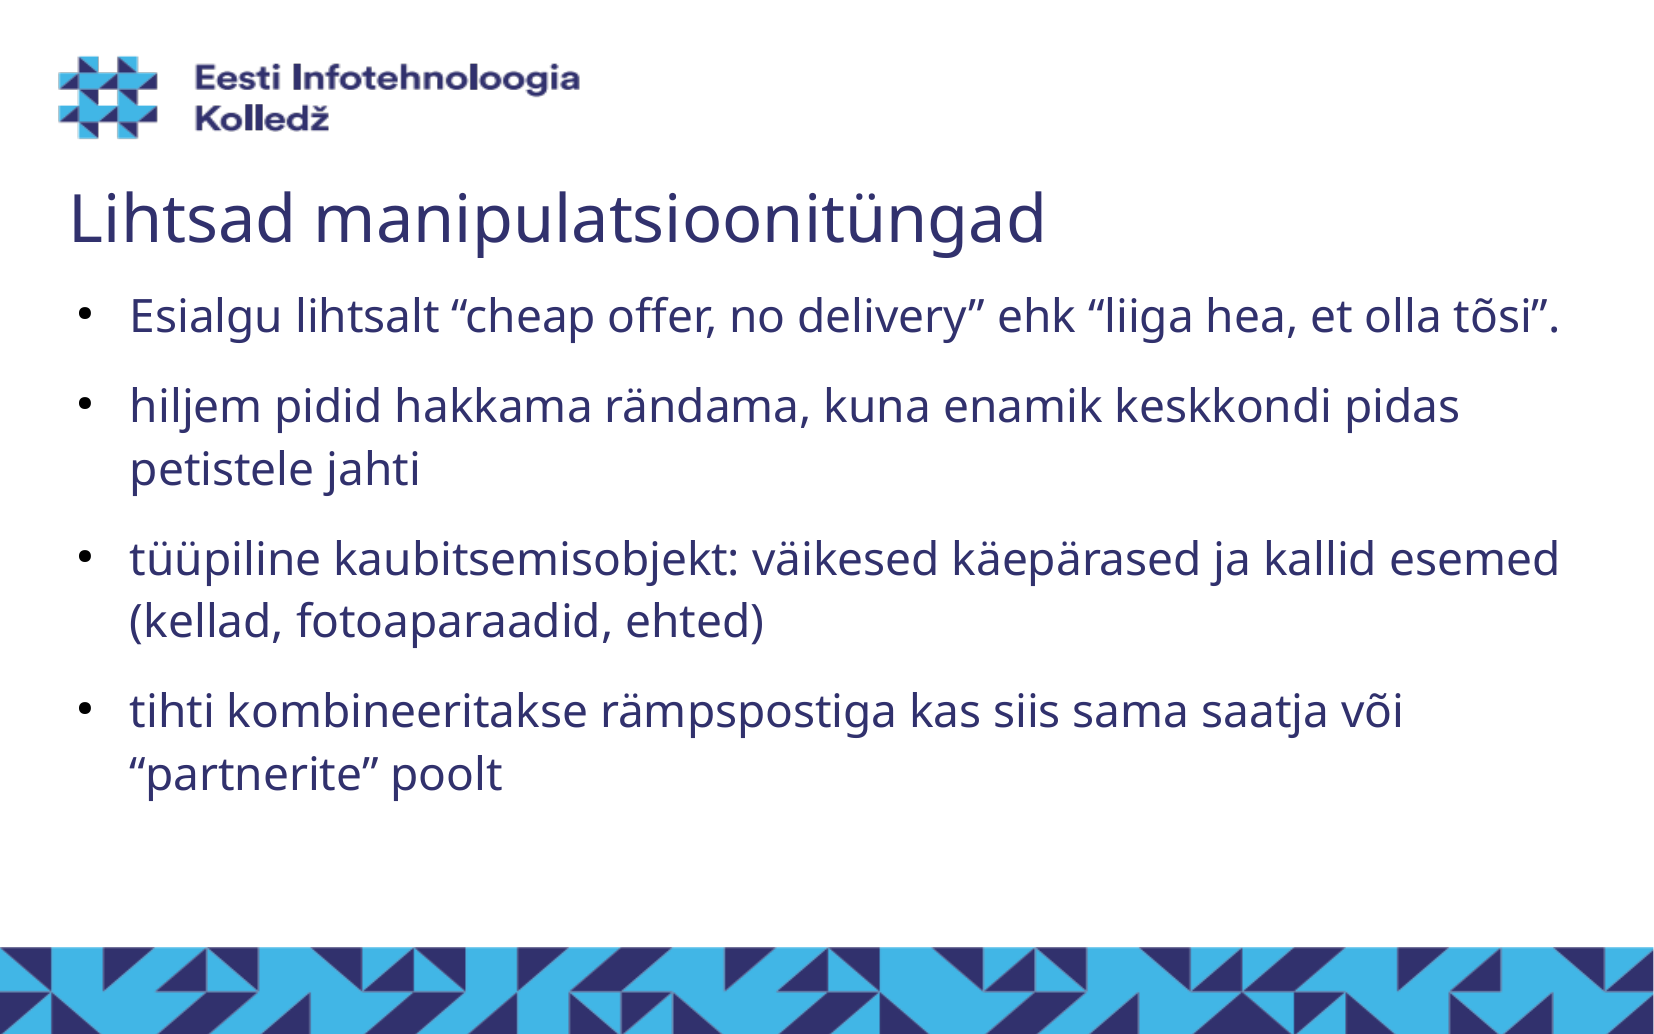

# Lihtsad manipulatsioonitüngad
Esialgu lihtsalt “cheap offer, no delivery” ehk “liiga hea, et olla tõsi”.
hiljem pidid hakkama rändama, kuna enamik keskkondi pidas petistele jahti
tüüpiline kaubitsemisobjekt: väikesed käepärased ja kallid esemed (kellad, fotoaparaadid, ehted)
tihti kombineeritakse rämpspostiga kas siis sama saatja või “partnerite” poolt